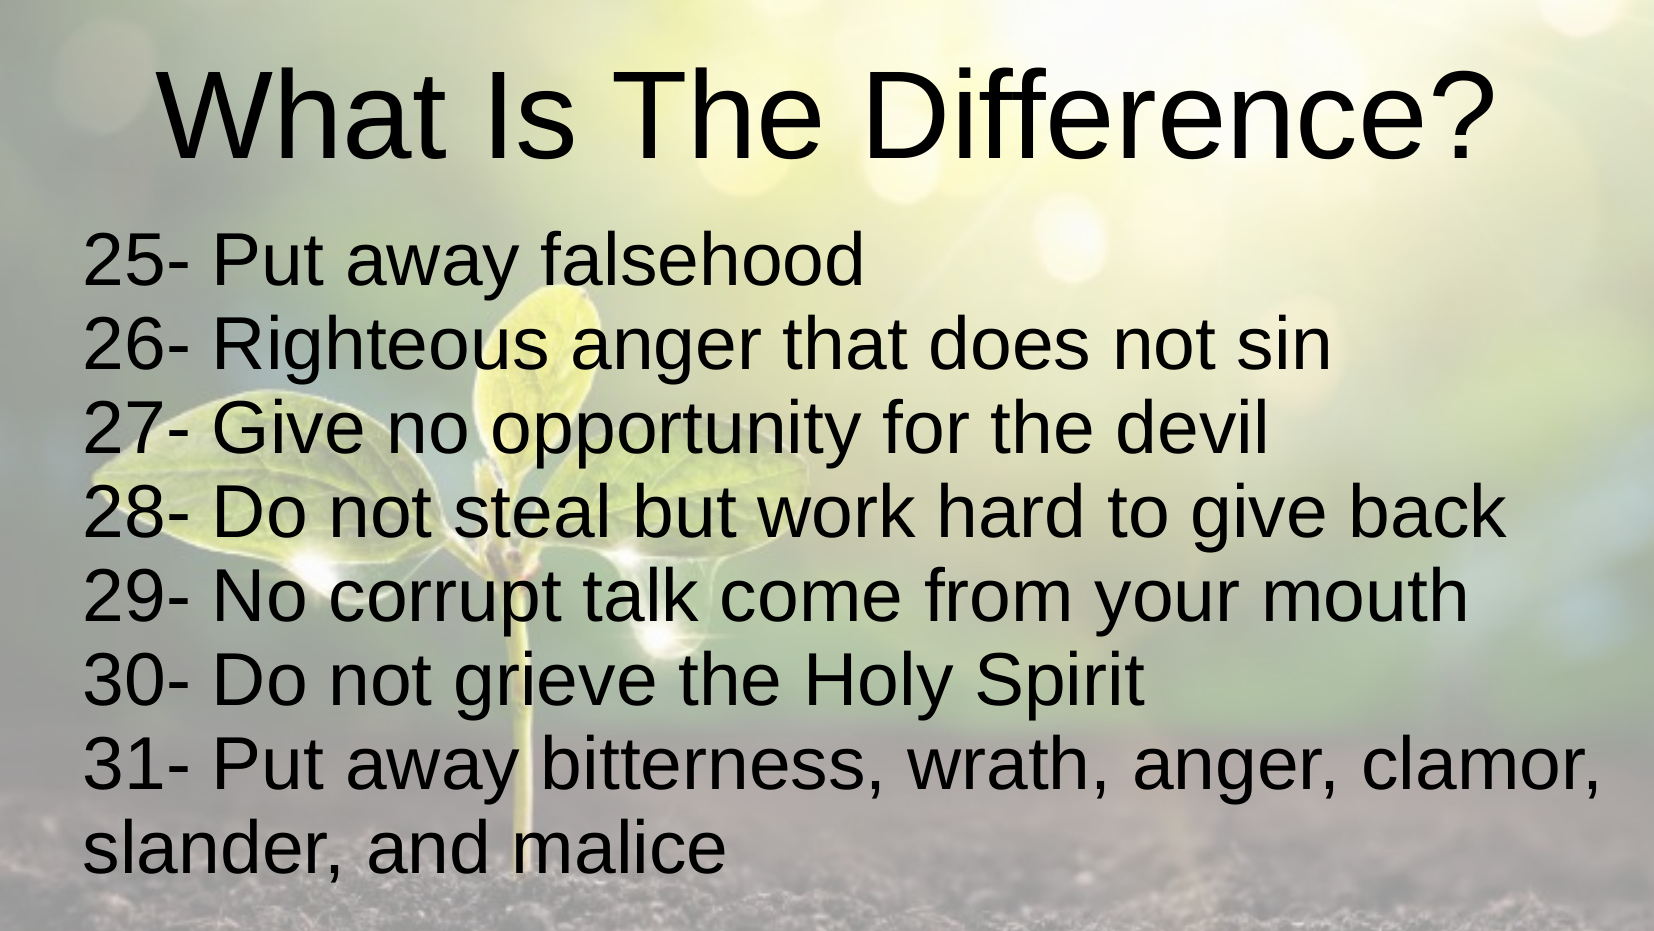

# What Is The Difference?
25- Put away falsehood
26- Righteous anger that does not sin
27- Give no opportunity for the devil
28- Do not steal but work hard to give back
29- No corrupt talk come from your mouth
30- Do not grieve the Holy Spirit
31- Put away bitterness, wrath, anger, clamor, slander, and malice